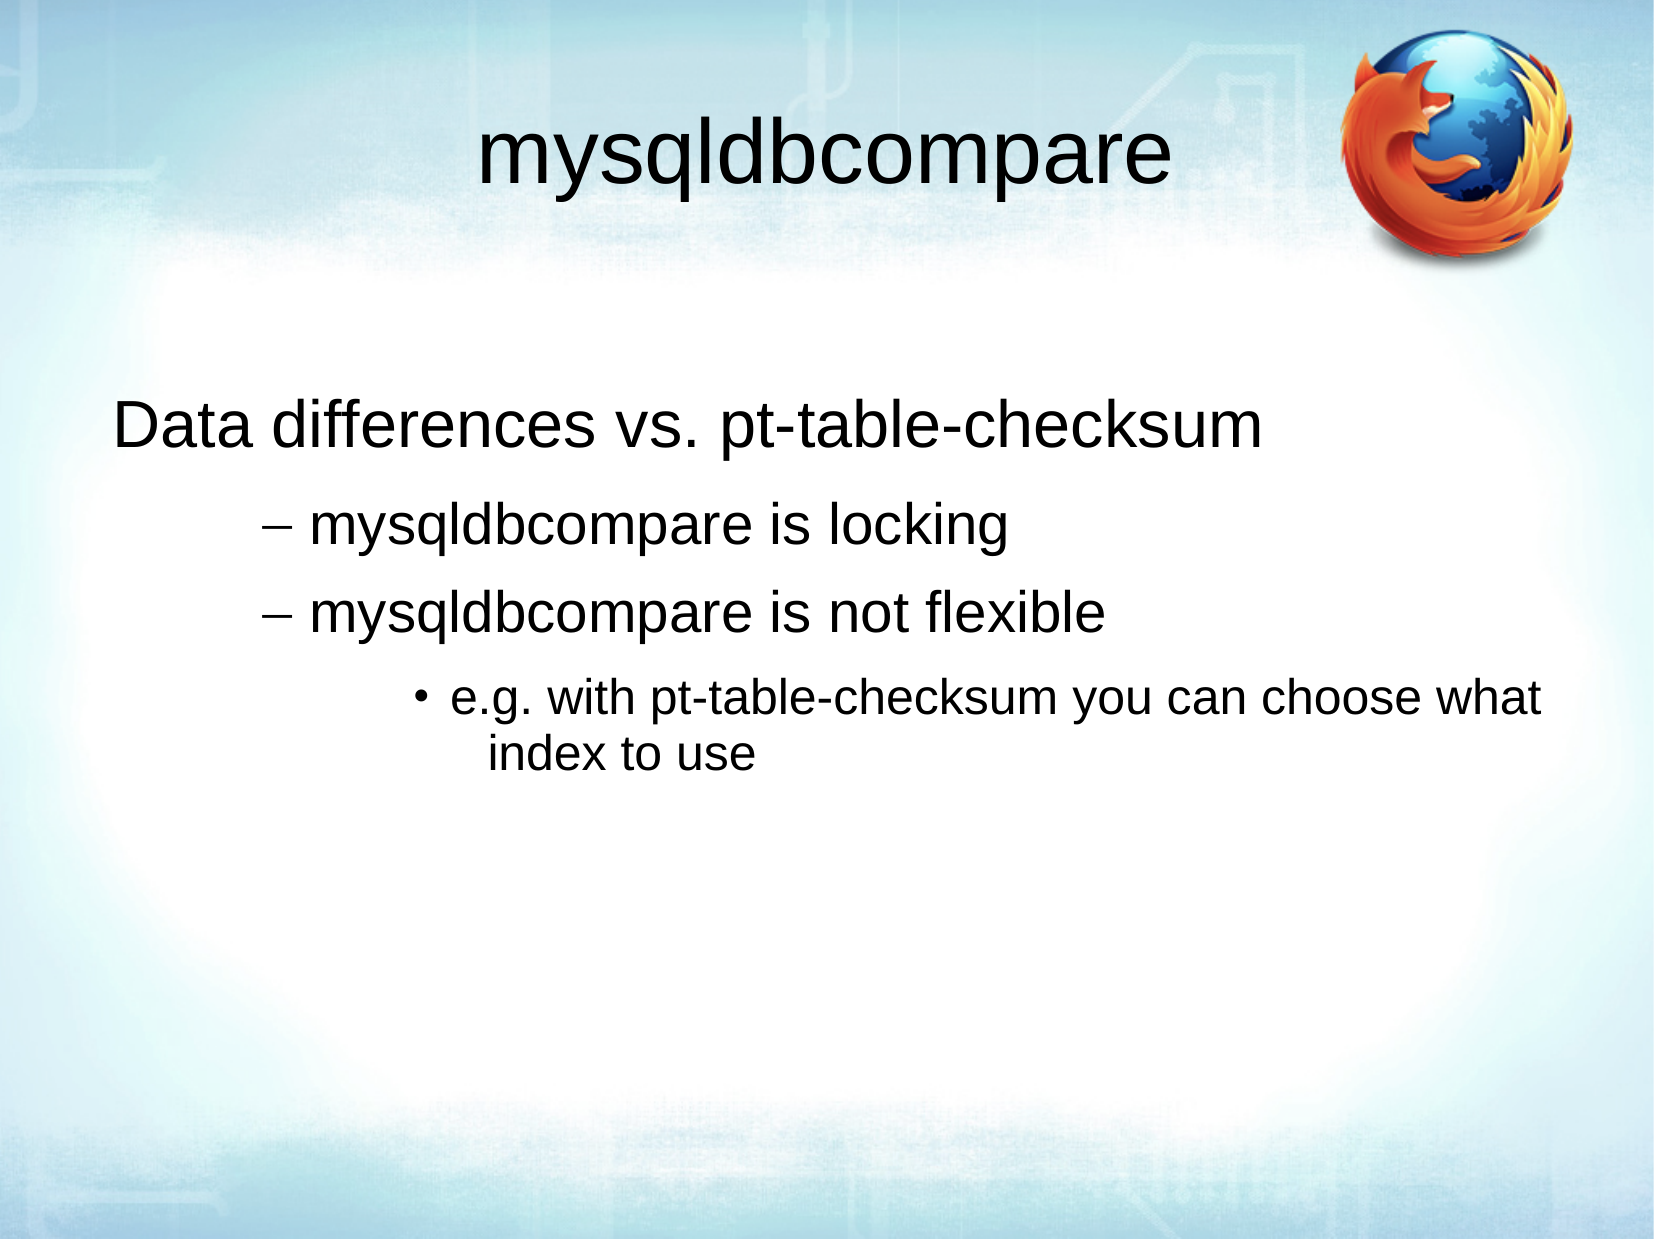

# mysqldbcompare
Data differences vs. pt-table-checksum
mysqldbcompare is locking
mysqldbcompare is not flexible
e.g. with pt-table-checksum you can choose what index to use